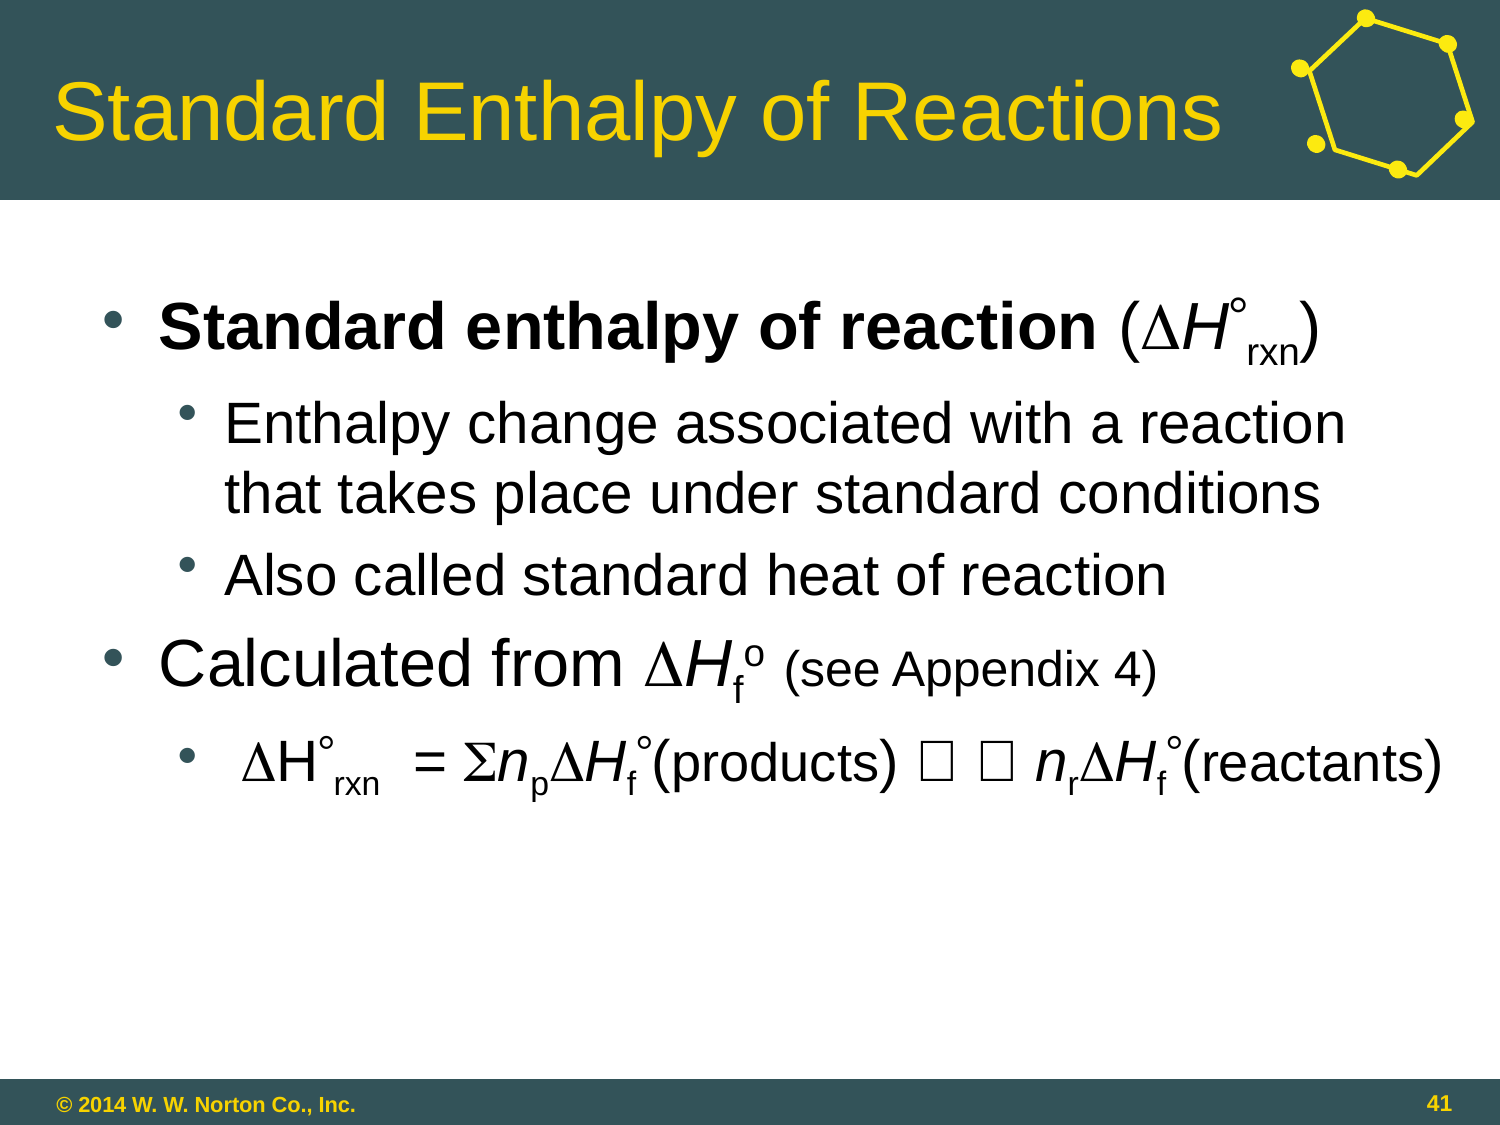

Standard Enthalpy of Reactions
# Standard enthalpy of reaction (Hrxn)
Enthalpy change associated with a reaction that takes place under standard conditions
Also called standard heat of reaction
Calculated from Hfo (see Appendix 4)
 Hrxn = npHf(products)   nrHf(reactants)